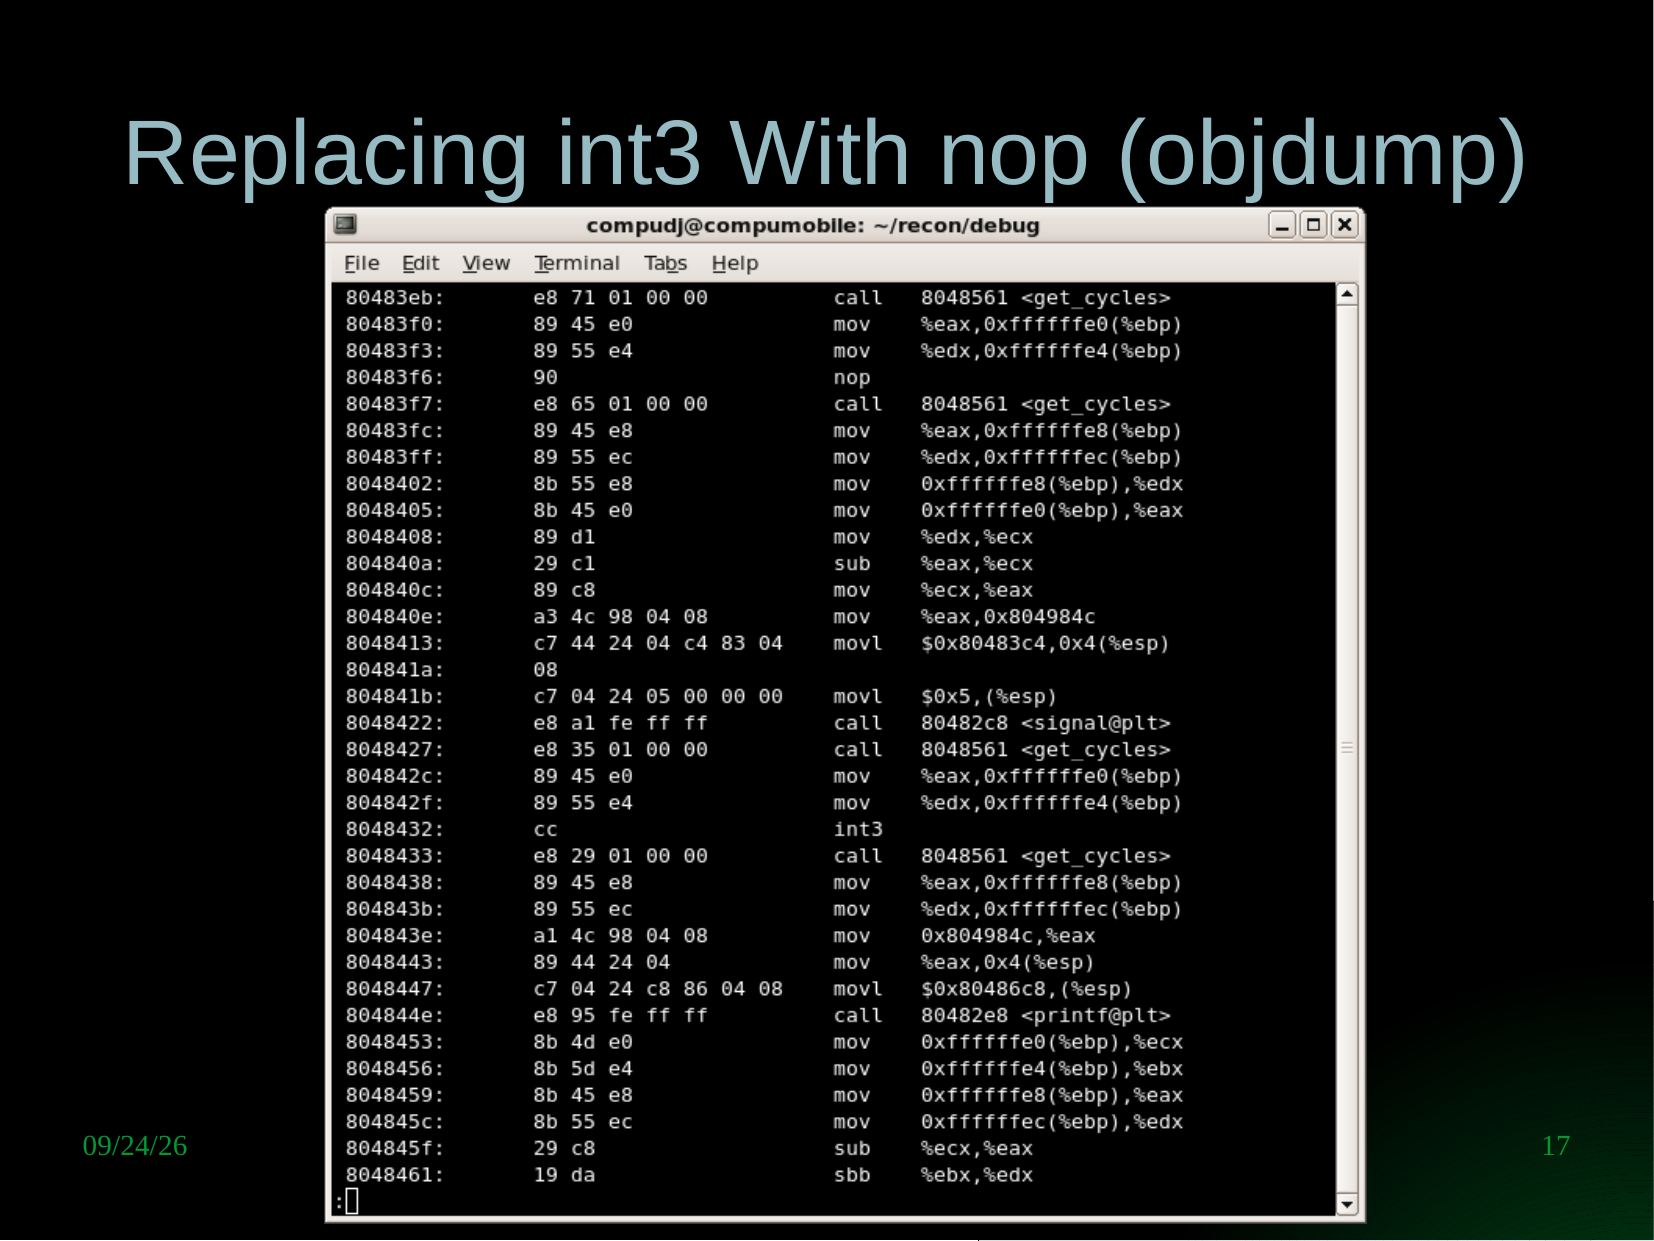

# Replacing int3 With nop (objdump)
Mathieu Desnoyers, Recon 2006
17